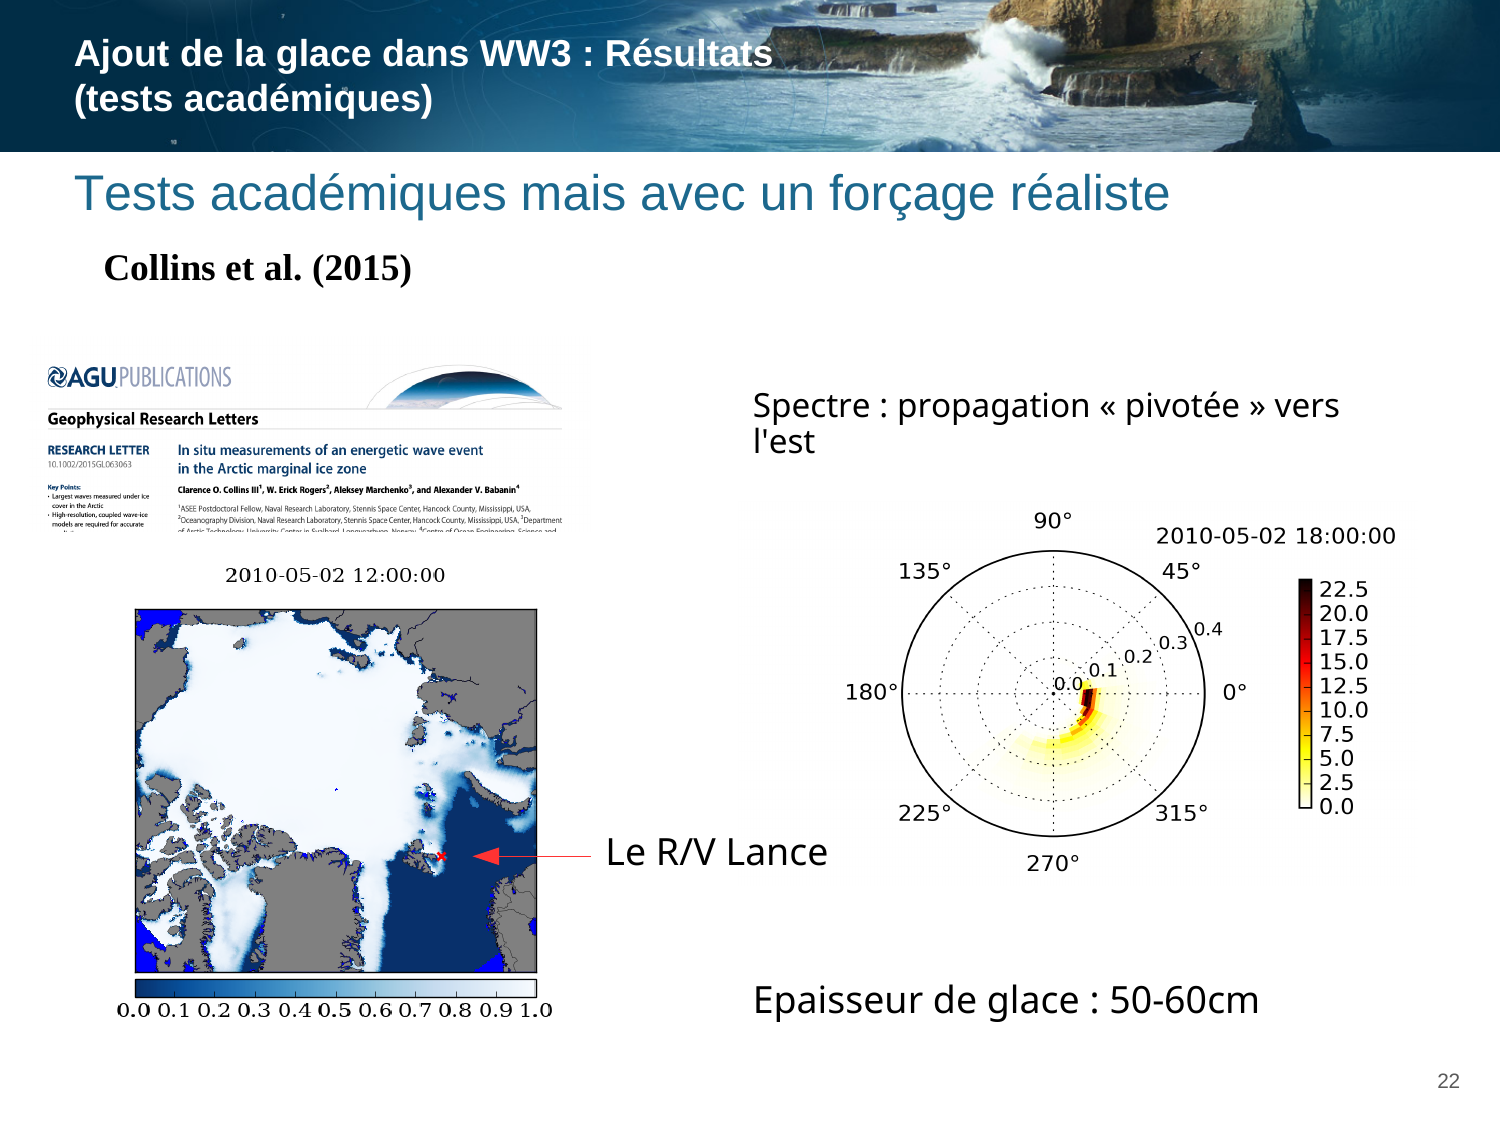

Ajout de la glace dans WW3 : Résultats
(tests académiques)
# Tests académiques mais avec un forçage réaliste
Collins et al. (2015)
Spectre : propagation « pivotée » vers l'est
Le R/V Lance
Epaisseur de glace : 50-60cm
22